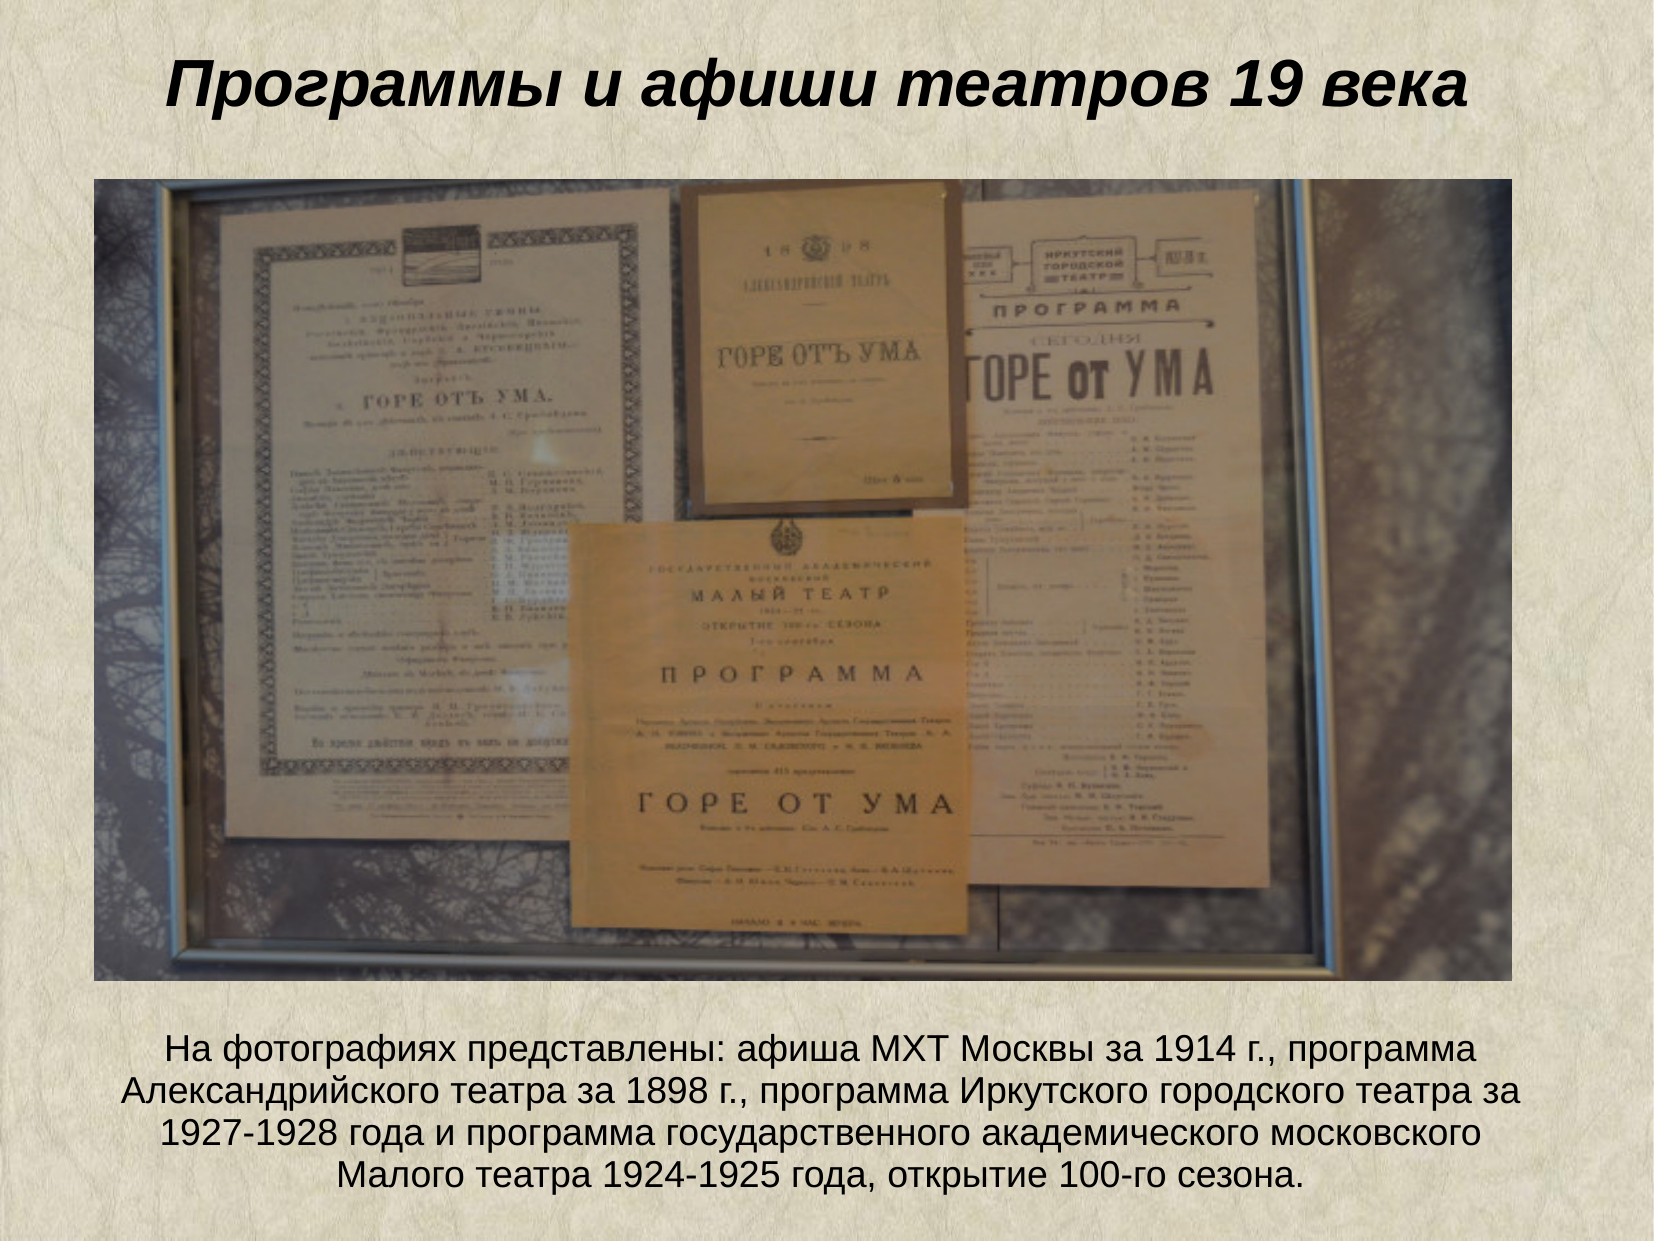

# Программы и афиши театров 19 века
На фотографиях представлены: афиша МХТ Москвы за 1914 г., программа Александрийского театра за 1898 г., программа Иркутского городского театра за 1927-1928 года и программа государственного академического московского Малого театра 1924-1925 года, открытие 100-го сезона.